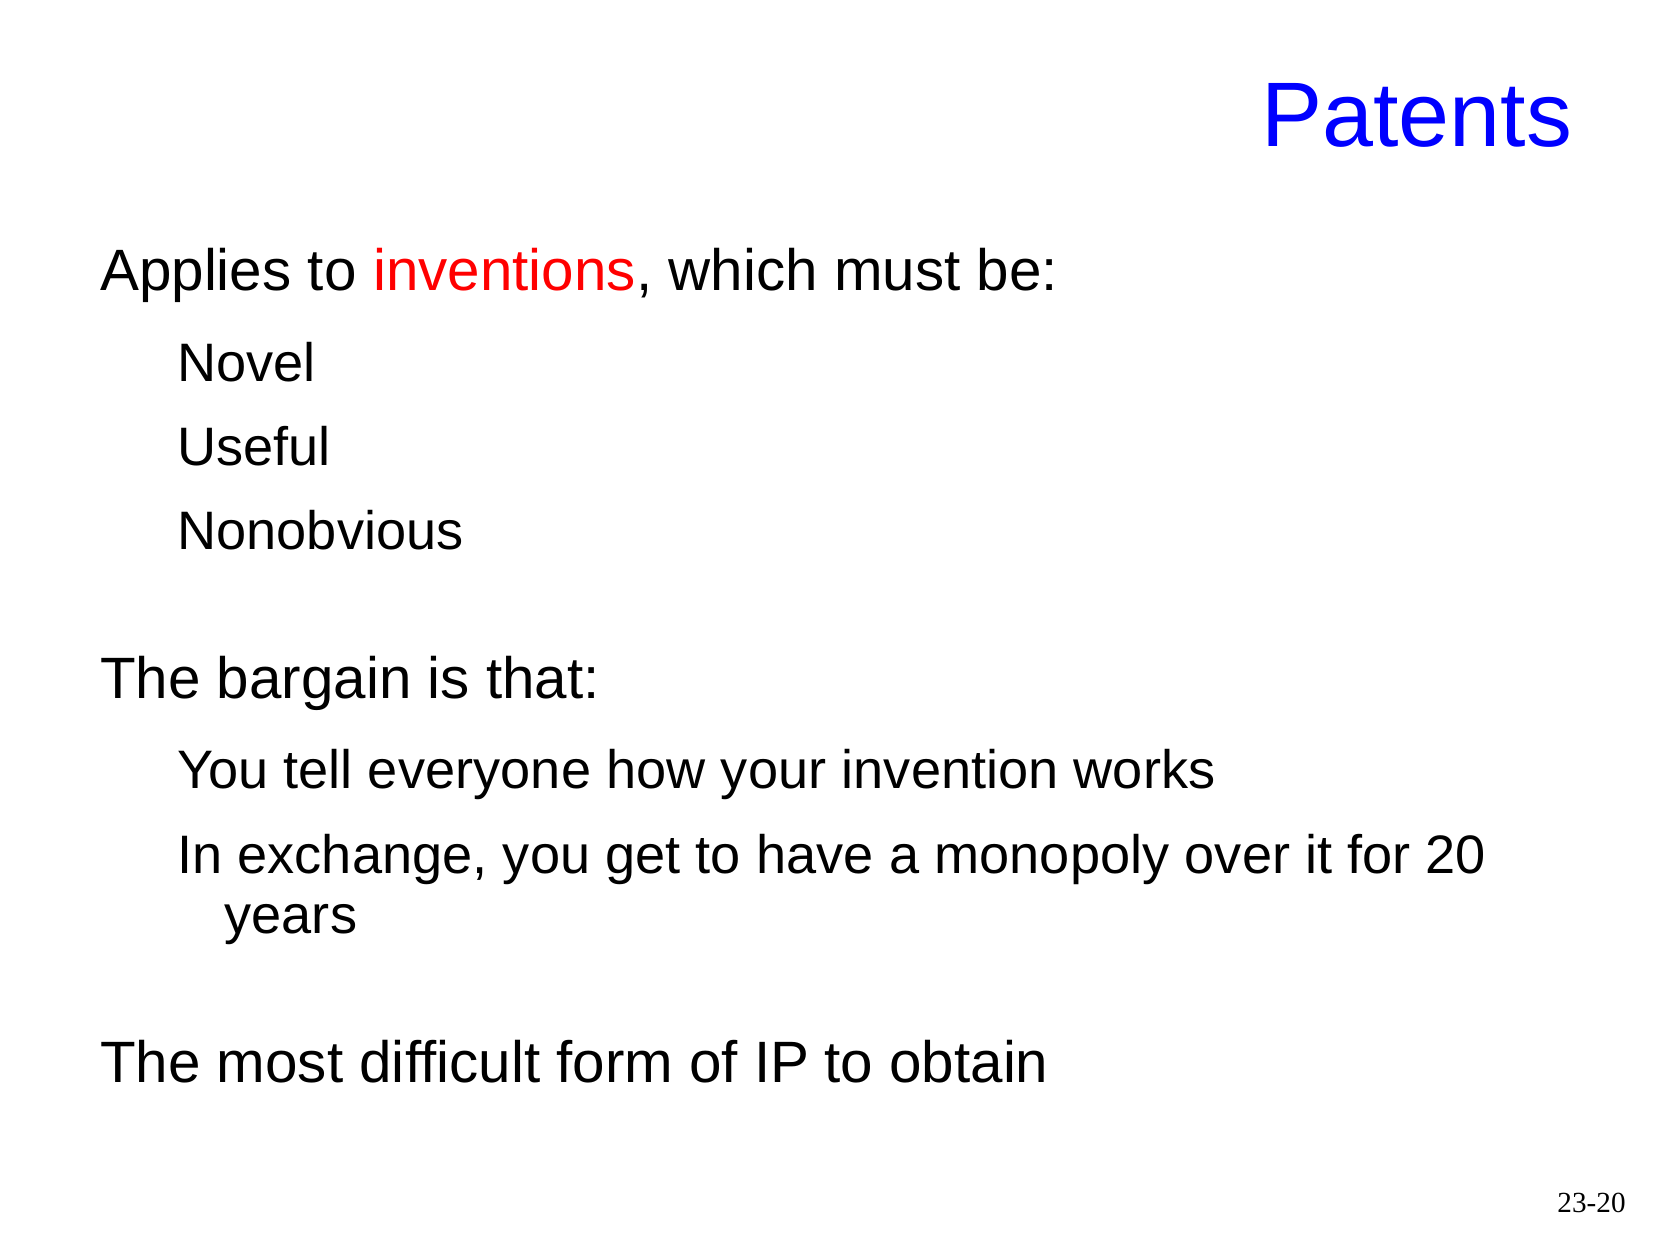

# Patents
Applies to inventions, which must be:
Novel
Useful
Nonobvious
The bargain is that:
You tell everyone how your invention works
In exchange, you get to have a monopoly over it for 20 years
The most difficult form of IP to obtain